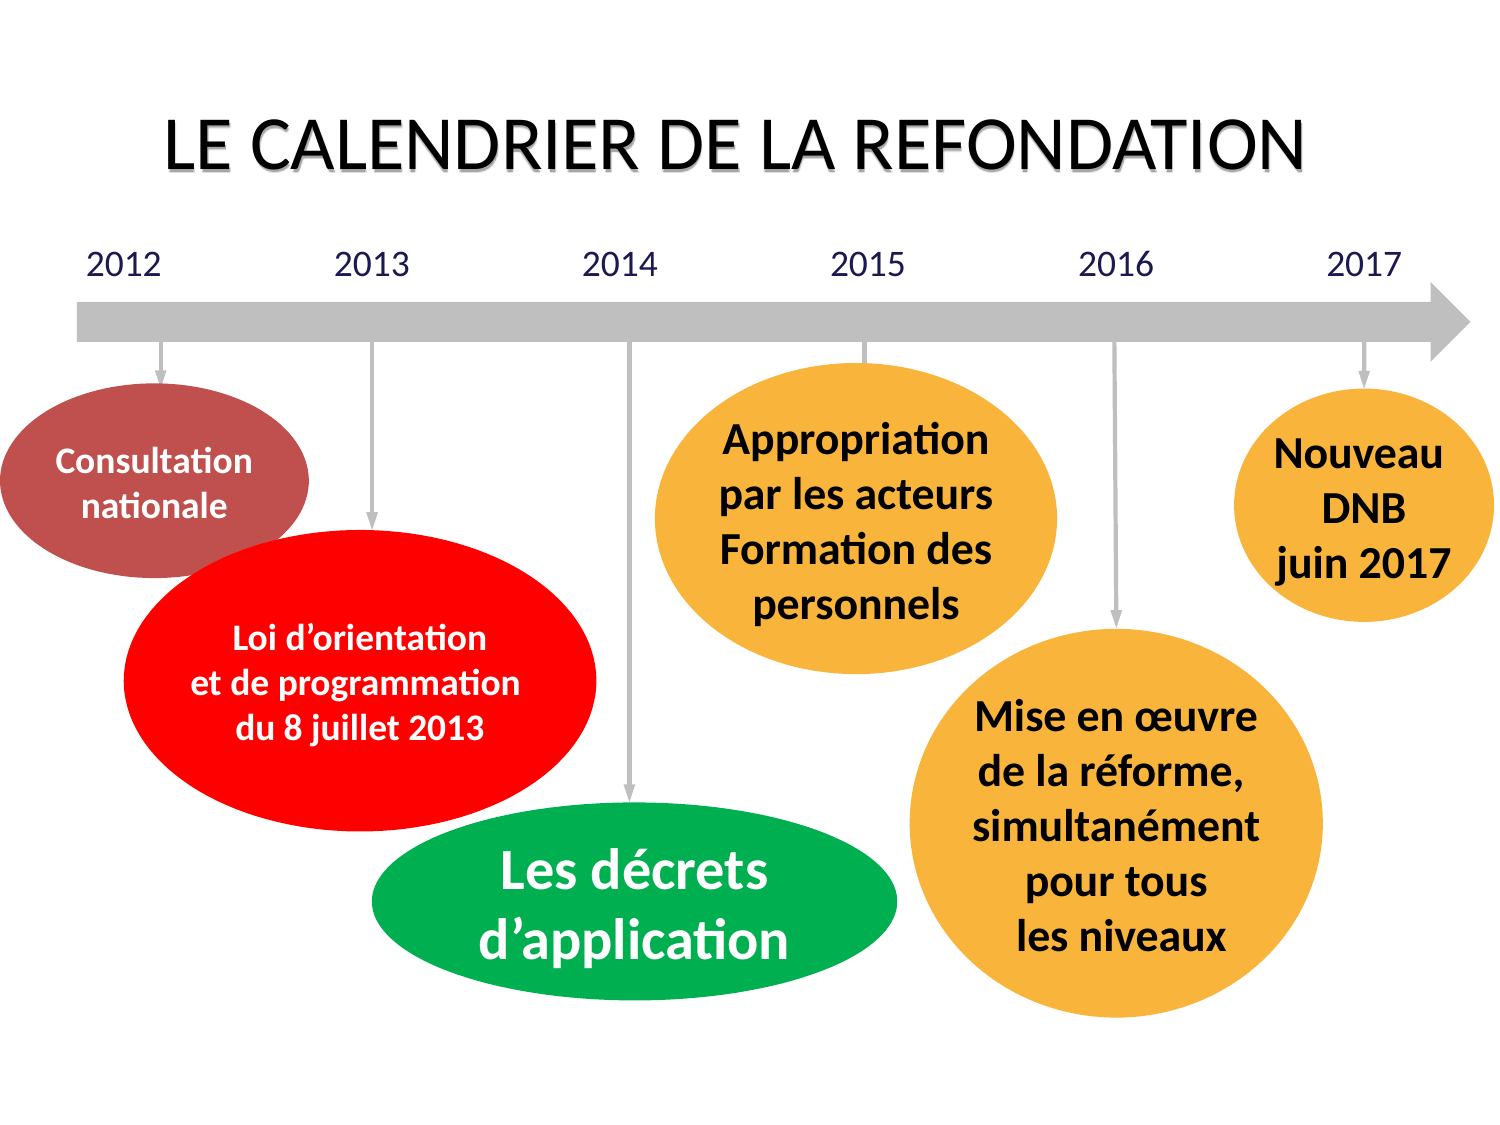

# LE CALENDRIER DE LA REFONDATION
2012
2013
2014
2015
2016
2017
Appropriation par les acteurs
Formation des personnels
Consultation
nationale
Nouveau
DNB
juin 2017
Loi d’orientation
et de programmation
du 8 juillet 2013
Mise en œuvre
de la réforme,
simultanément
pour tous
 les niveaux
Les décrets d’application